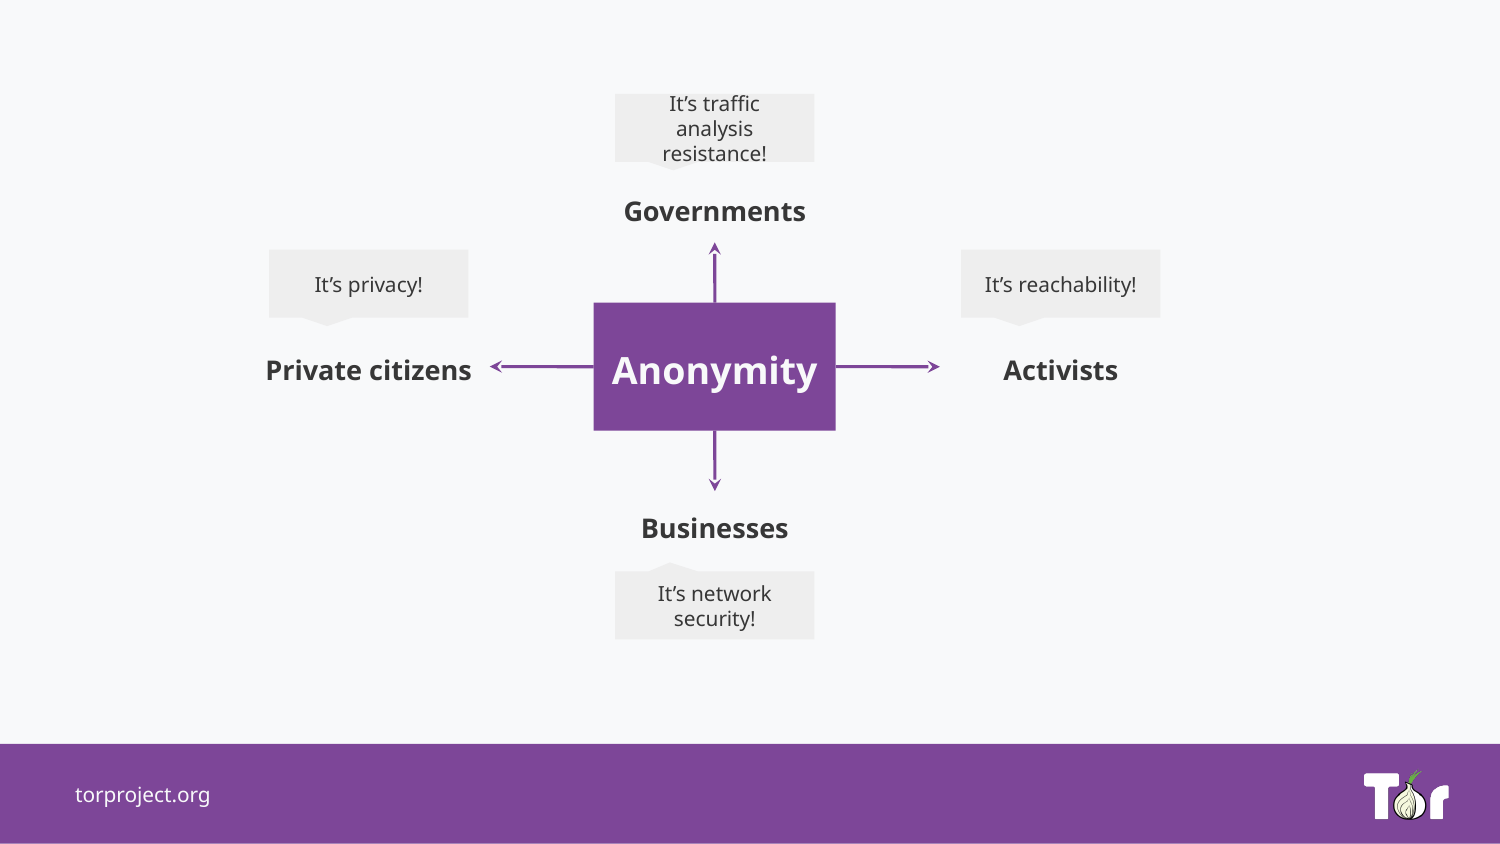

It’s traffic analysis resistance!
Governments
It’s privacy!
It’s reachability!
Anonymity
Private citizens
Activists
Businesses
It’s network security!